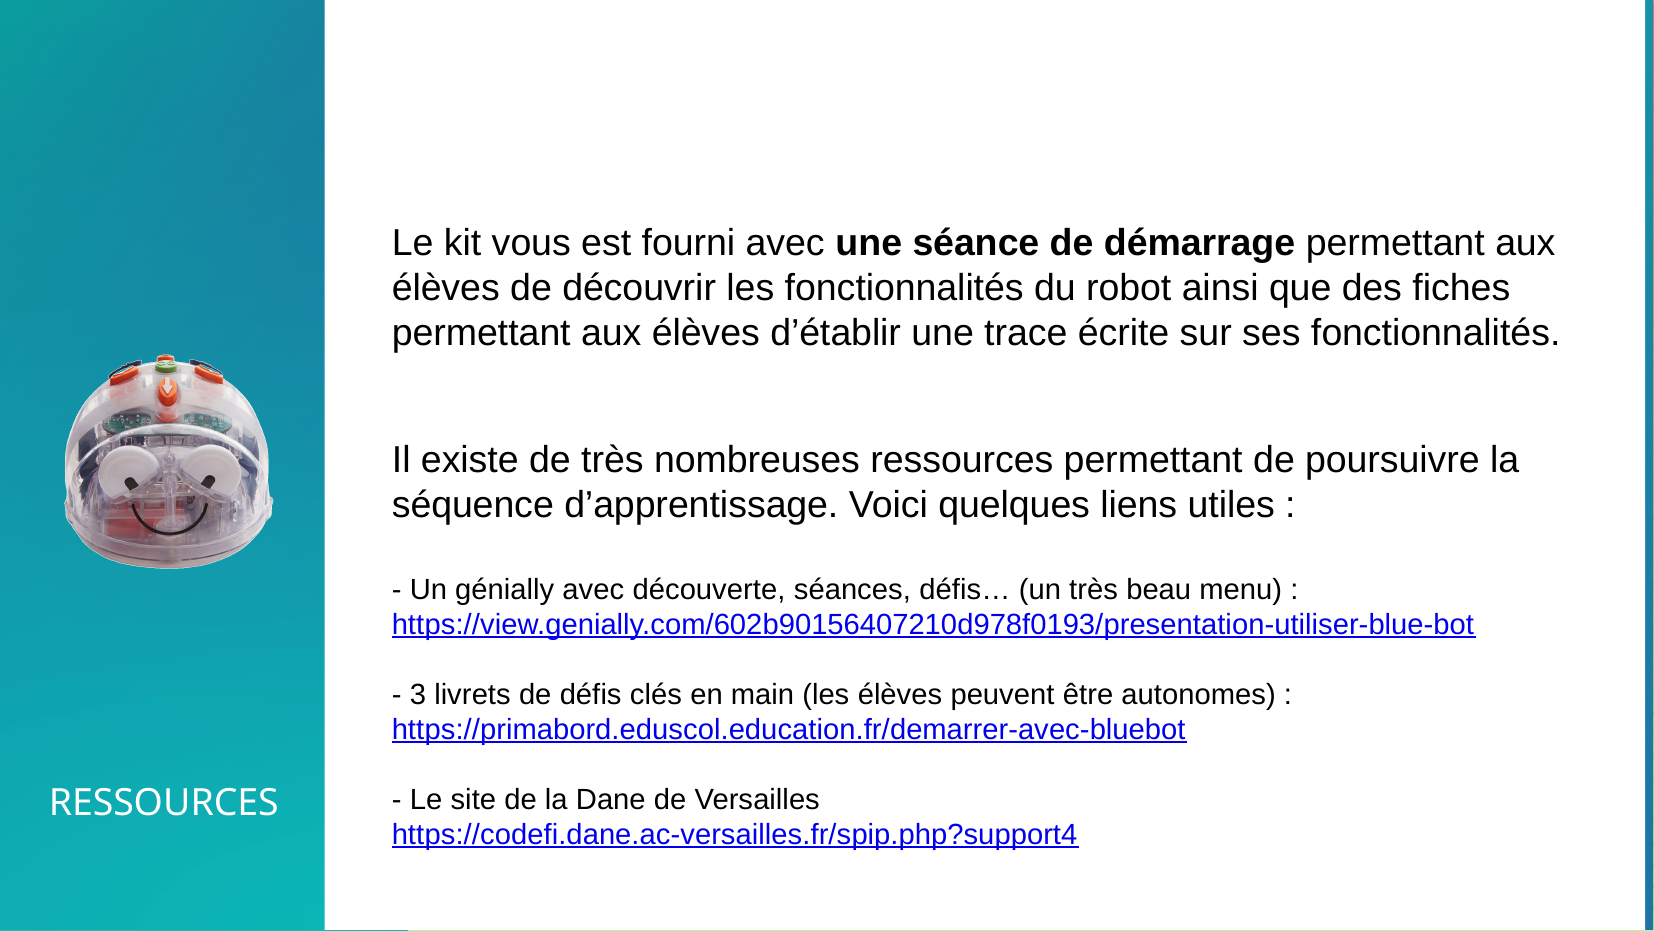

Le kit vous est fourni avec une séance de démarrage permettant aux élèves de découvrir les fonctionnalités du robot ainsi que des fiches permettant aux élèves d’établir une trace écrite sur ses fonctionnalités.
Il existe de très nombreuses ressources permettant de poursuivre la séquence d’apprentissage. Voici quelques liens utiles :
- Un génially avec découverte, séances, défis… (un très beau menu) :
https://view.genially.com/602b90156407210d978f0193/presentation-utiliser-blue-bot
- 3 livrets de défis clés en main (les élèves peuvent être autonomes) :
https://primabord.eduscol.education.fr/demarrer-avec-bluebot
- Le site de la Dane de Versailles
https://codefi.dane.ac-versailles.fr/spip.php?support4
RESSOURCES